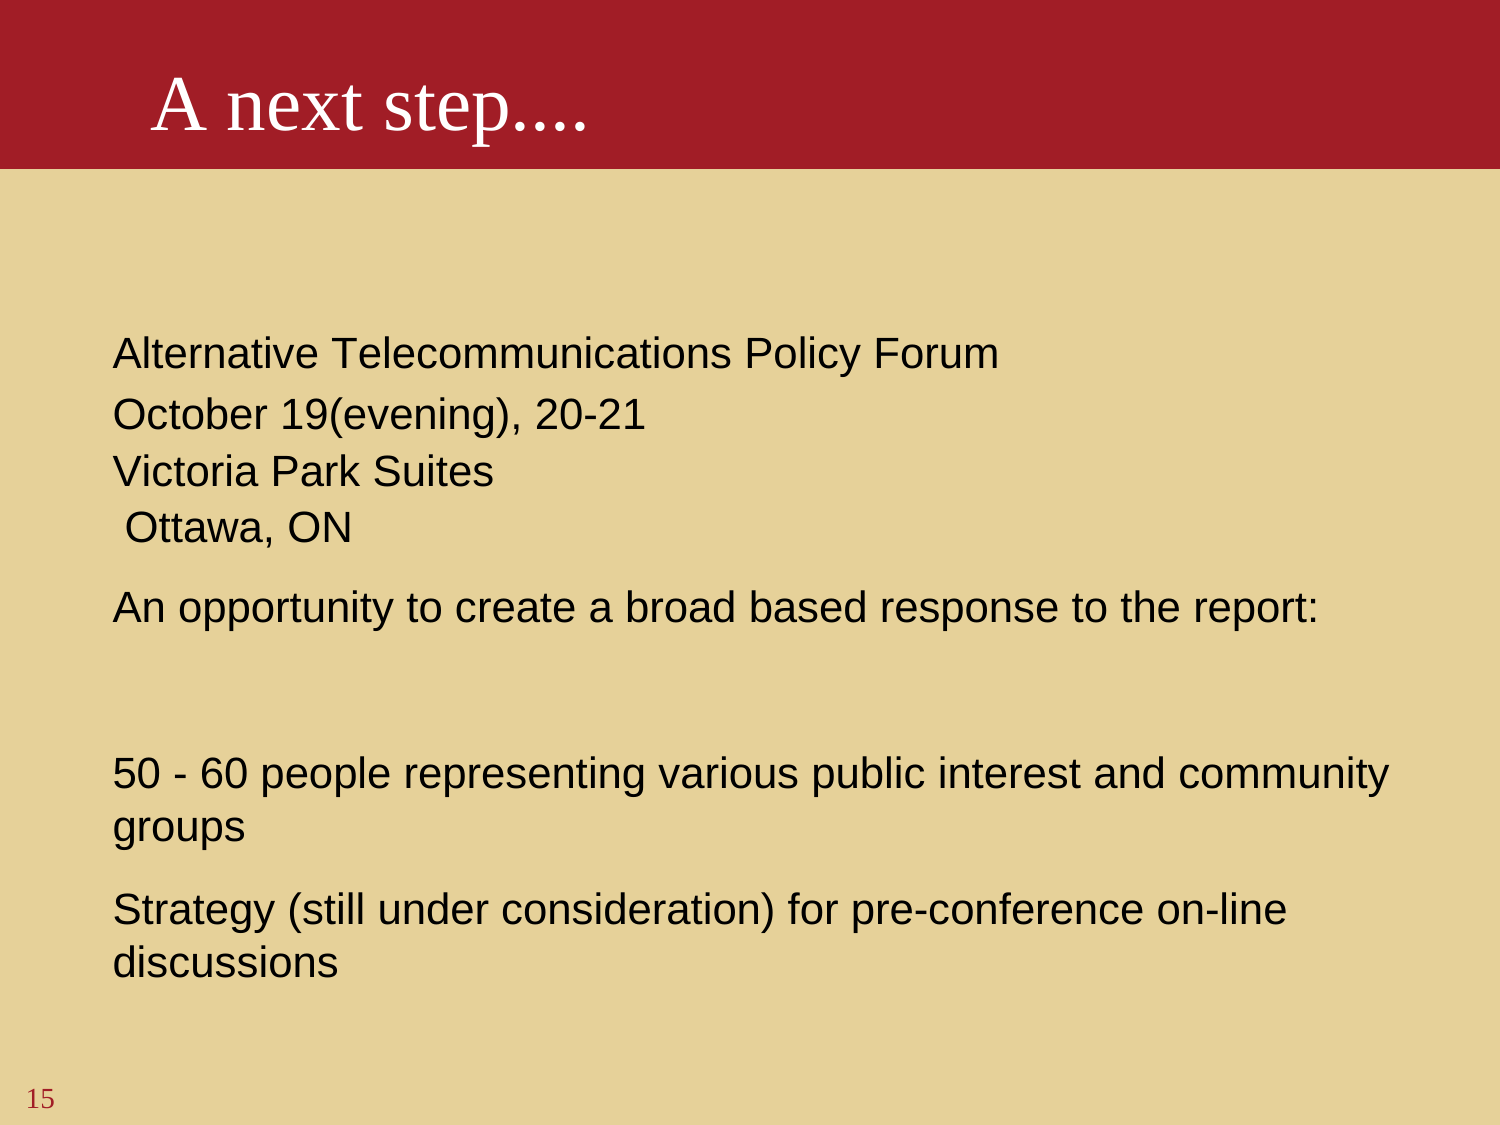

# A next step....
Alternative Telecommunications Policy Forum
October 19(evening), 20-21
Victoria Park Suites
 Ottawa, ON
An opportunity to create a broad based response to the report:
50 - 60 people representing various public interest and community groups
Strategy (still under consideration) for pre-conference on-line discussions